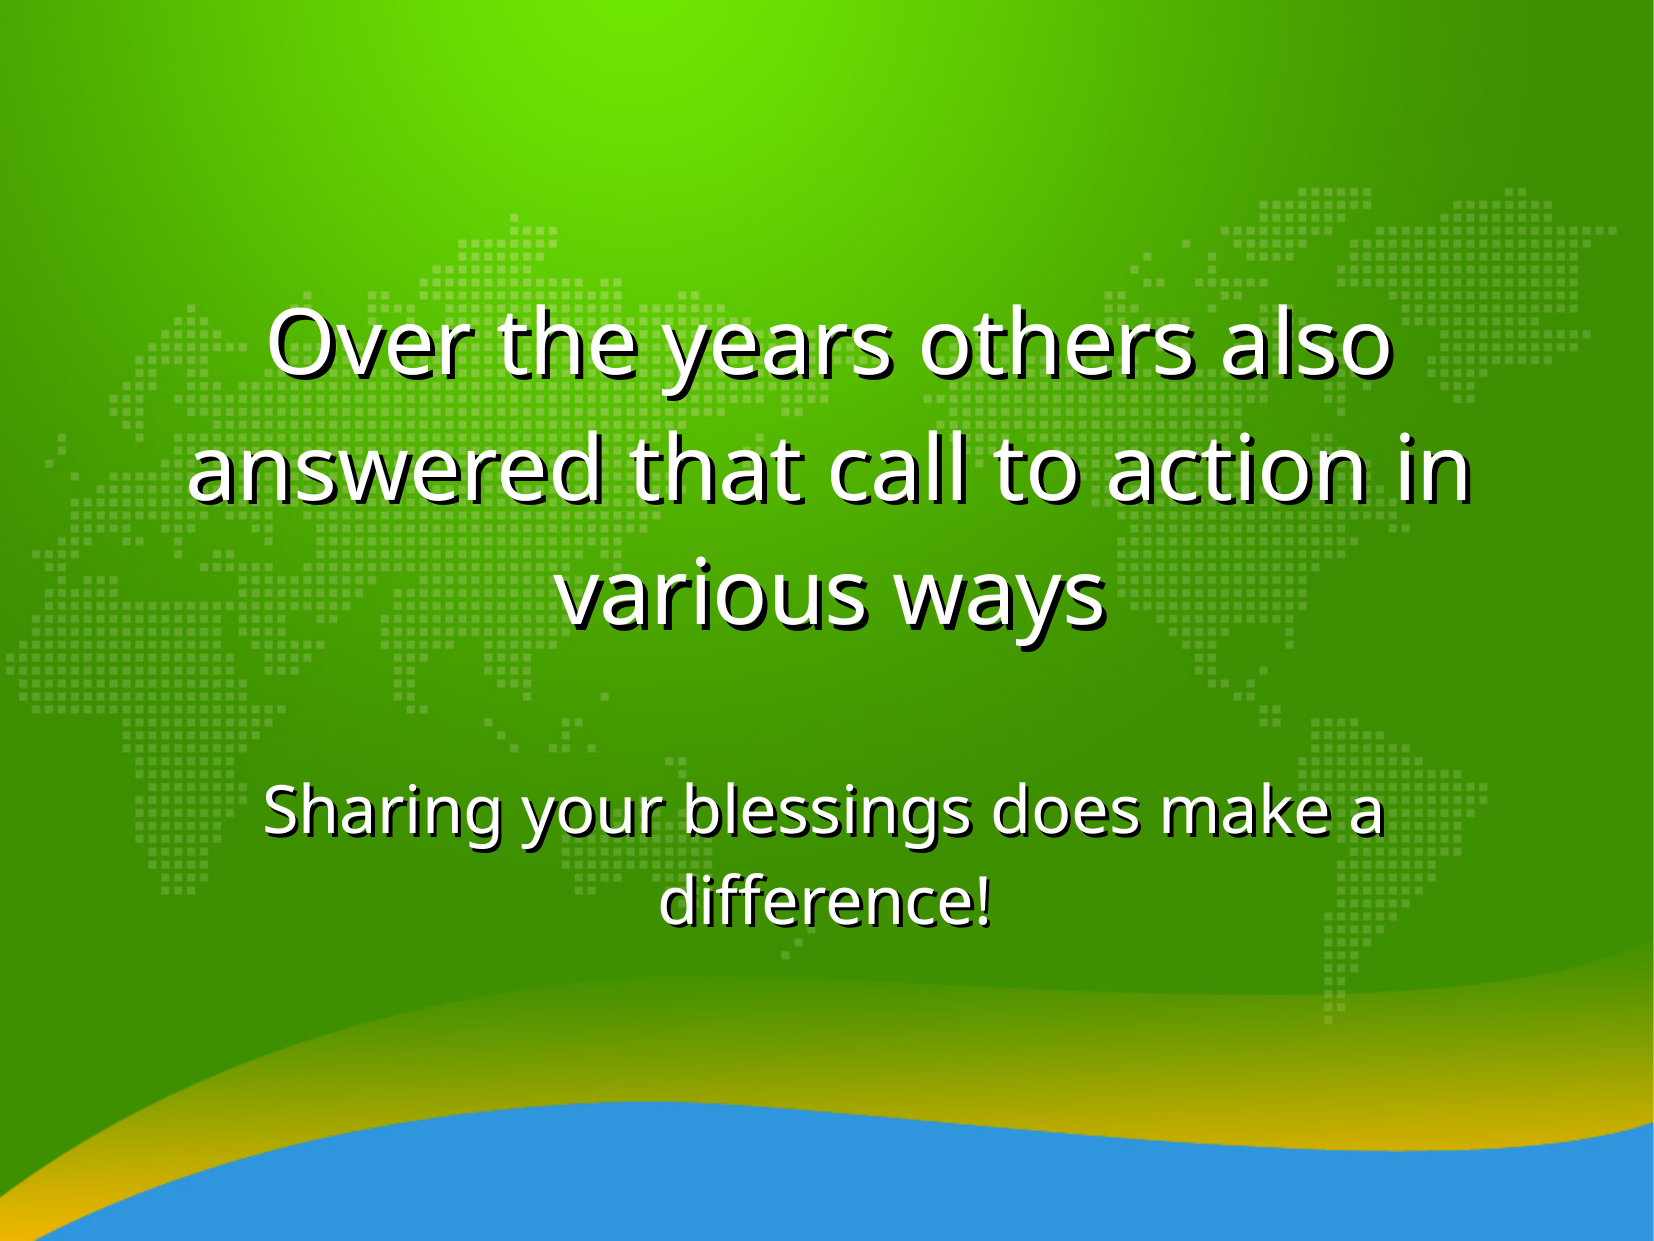

# Over the years others also answered that call to action in various ways
Sharing your blessings does make a difference!